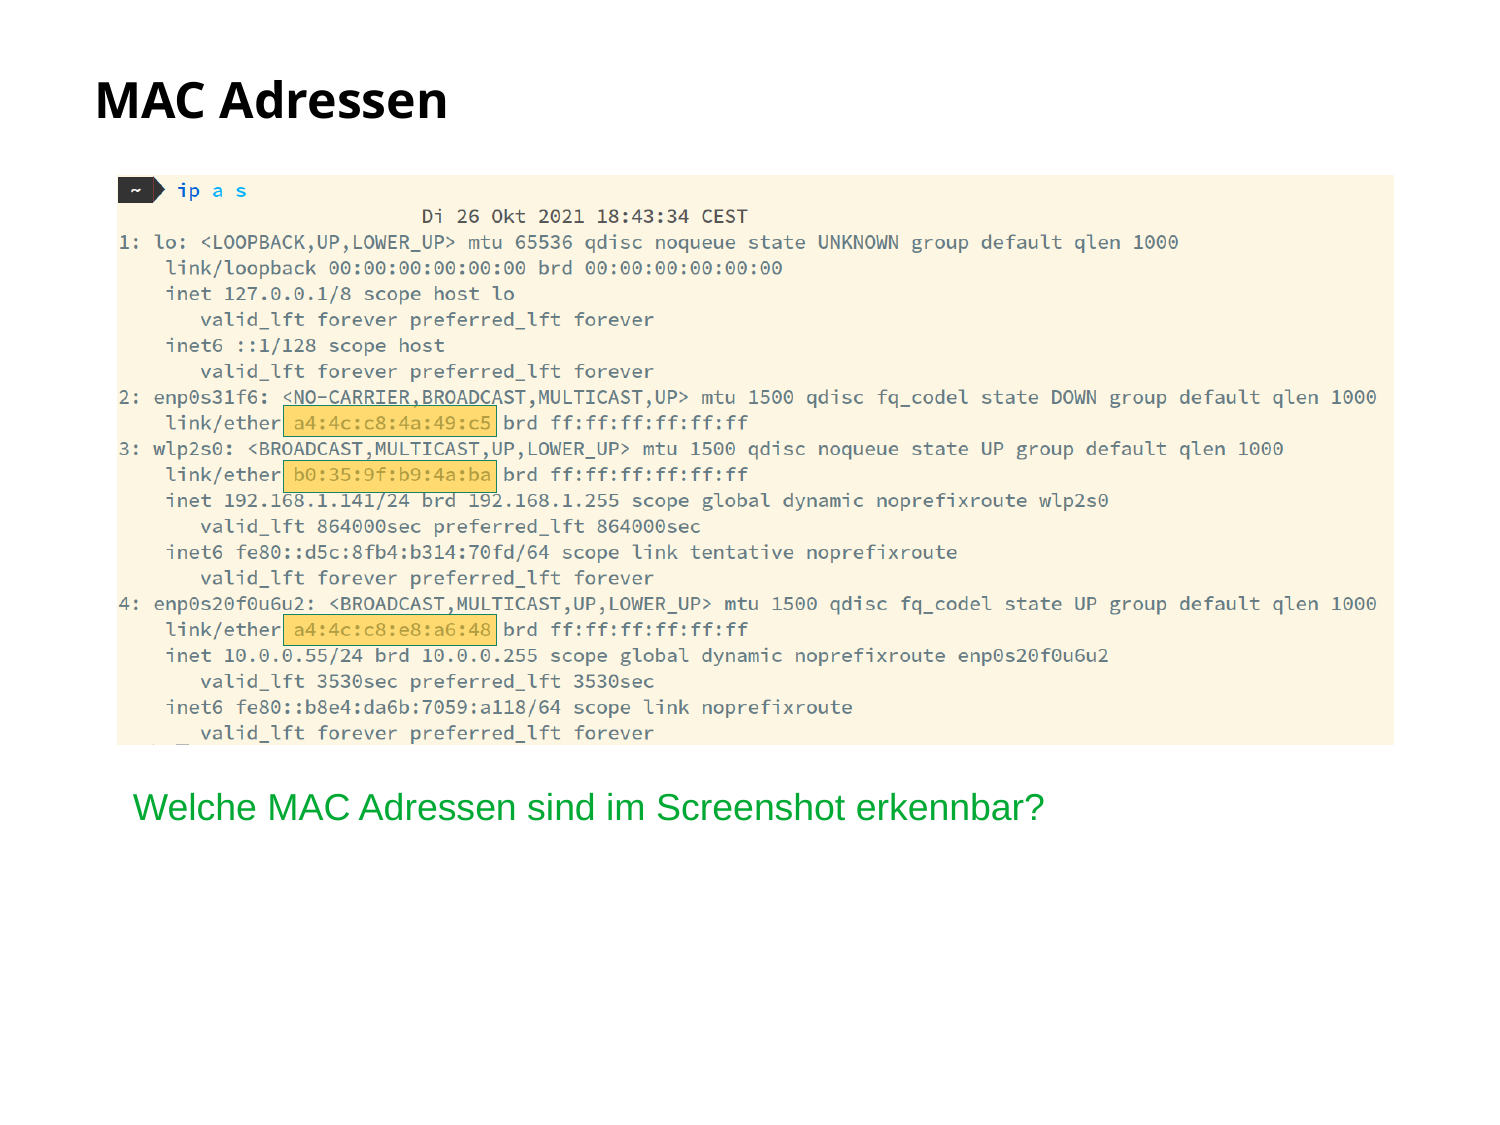

# MAC Adressen
Welche MAC Adressen sind im Screenshot erkennbar?